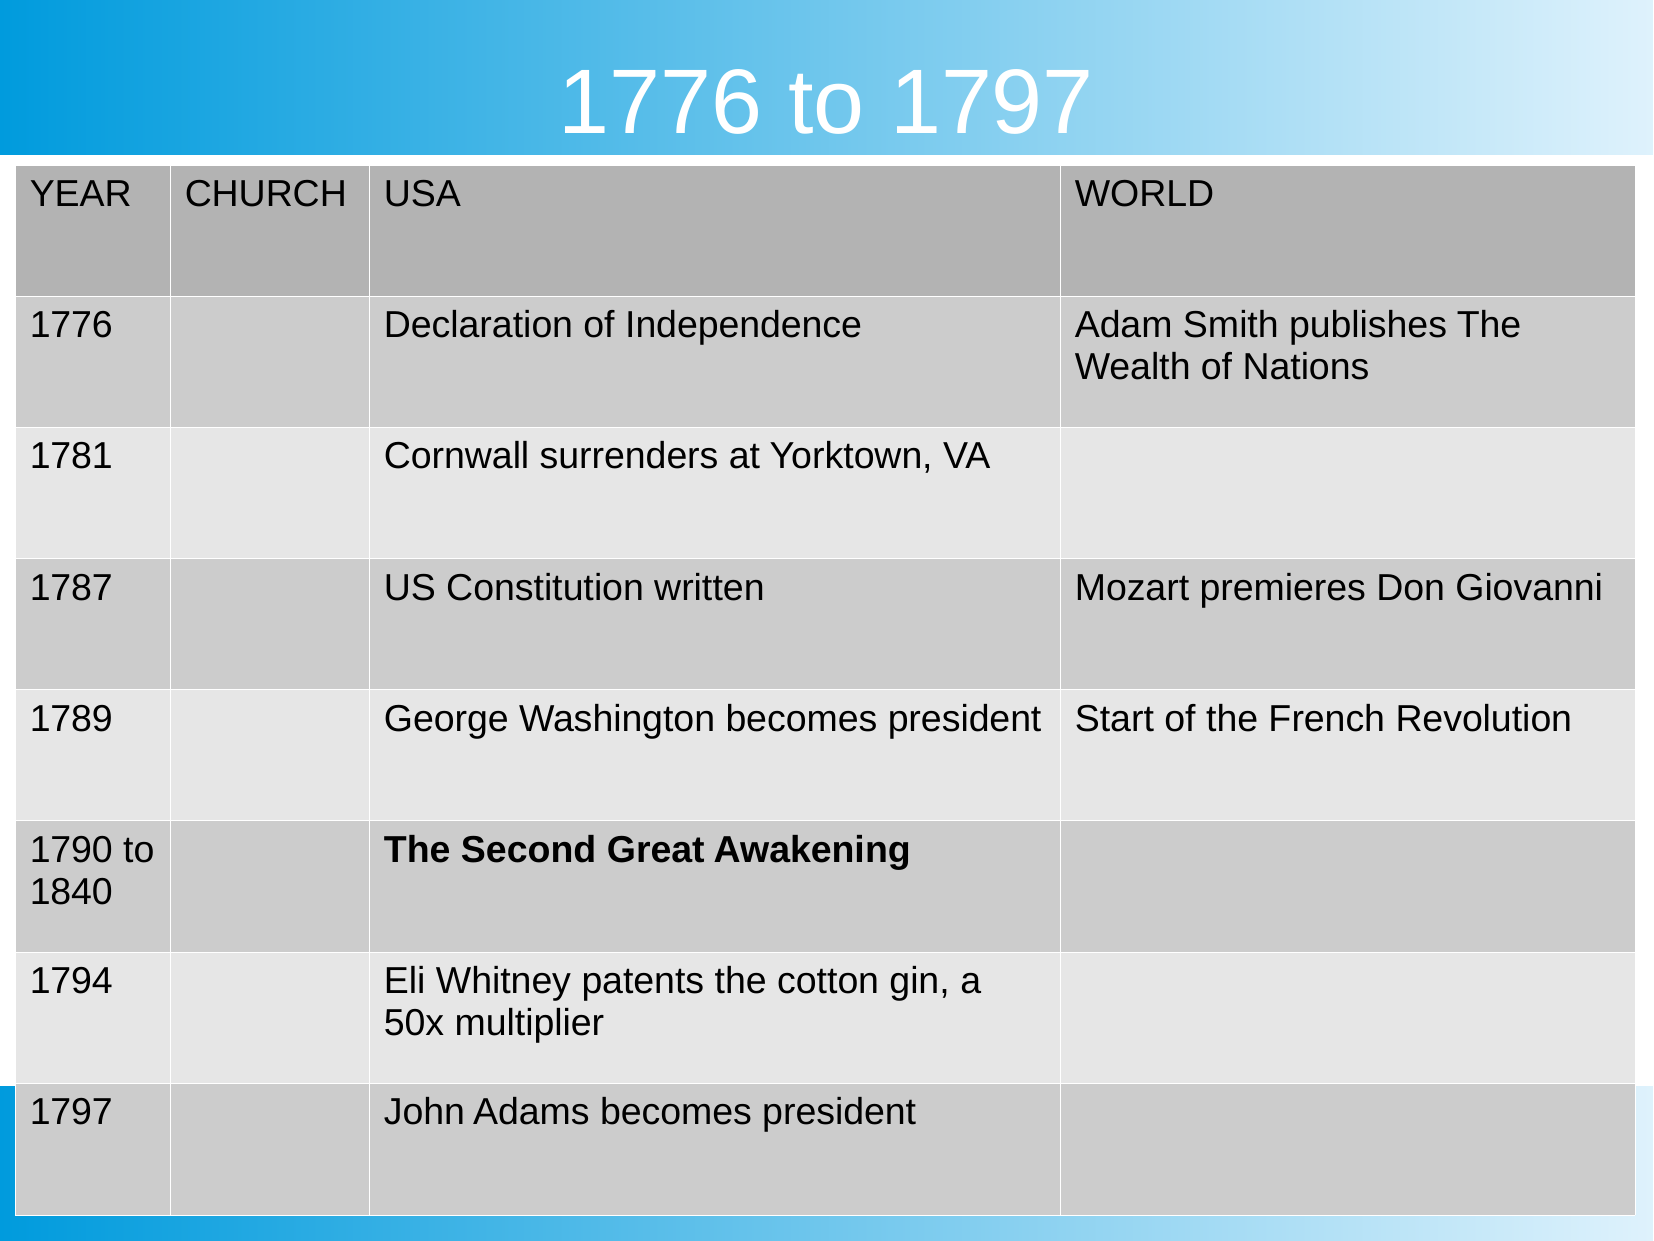

# 1776 to 1797
| YEAR | CHURCH | USA | WORLD |
| --- | --- | --- | --- |
| 1776 | | Declaration of Independence | Adam Smith publishes The Wealth of Nations |
| 1781 | | Cornwall surrenders at Yorktown, VA | |
| 1787 | | US Constitution written | Mozart premieres Don Giovanni |
| 1789 | | George Washington becomes president | Start of the French Revolution |
| 1790 to 1840 | | The Second Great Awakening | |
| 1794 | | Eli Whitney patents the cotton gin, a 50x multiplier | |
| 1797 | | John Adams becomes president | |